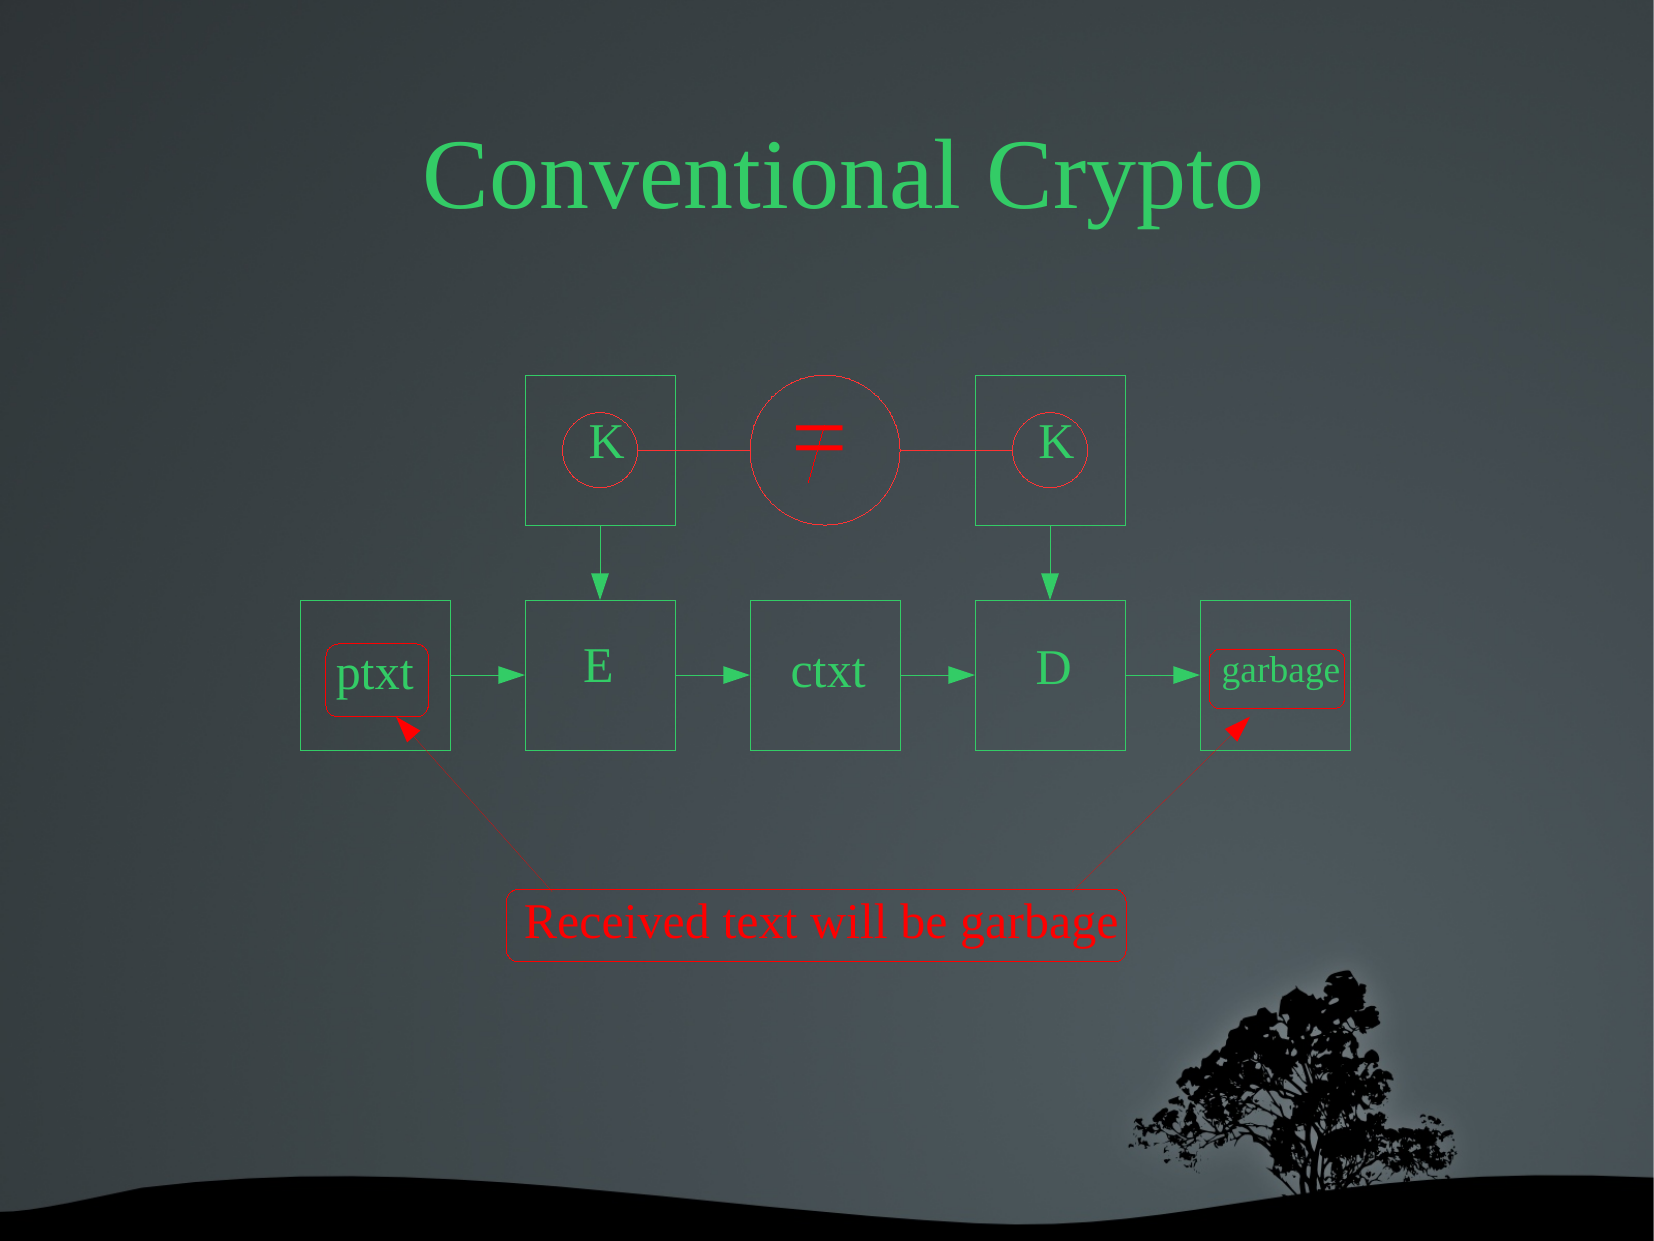

Conventional Crypto
=
K
K
E
D
ctxt
ptxt
garbage
Received text will be garbage